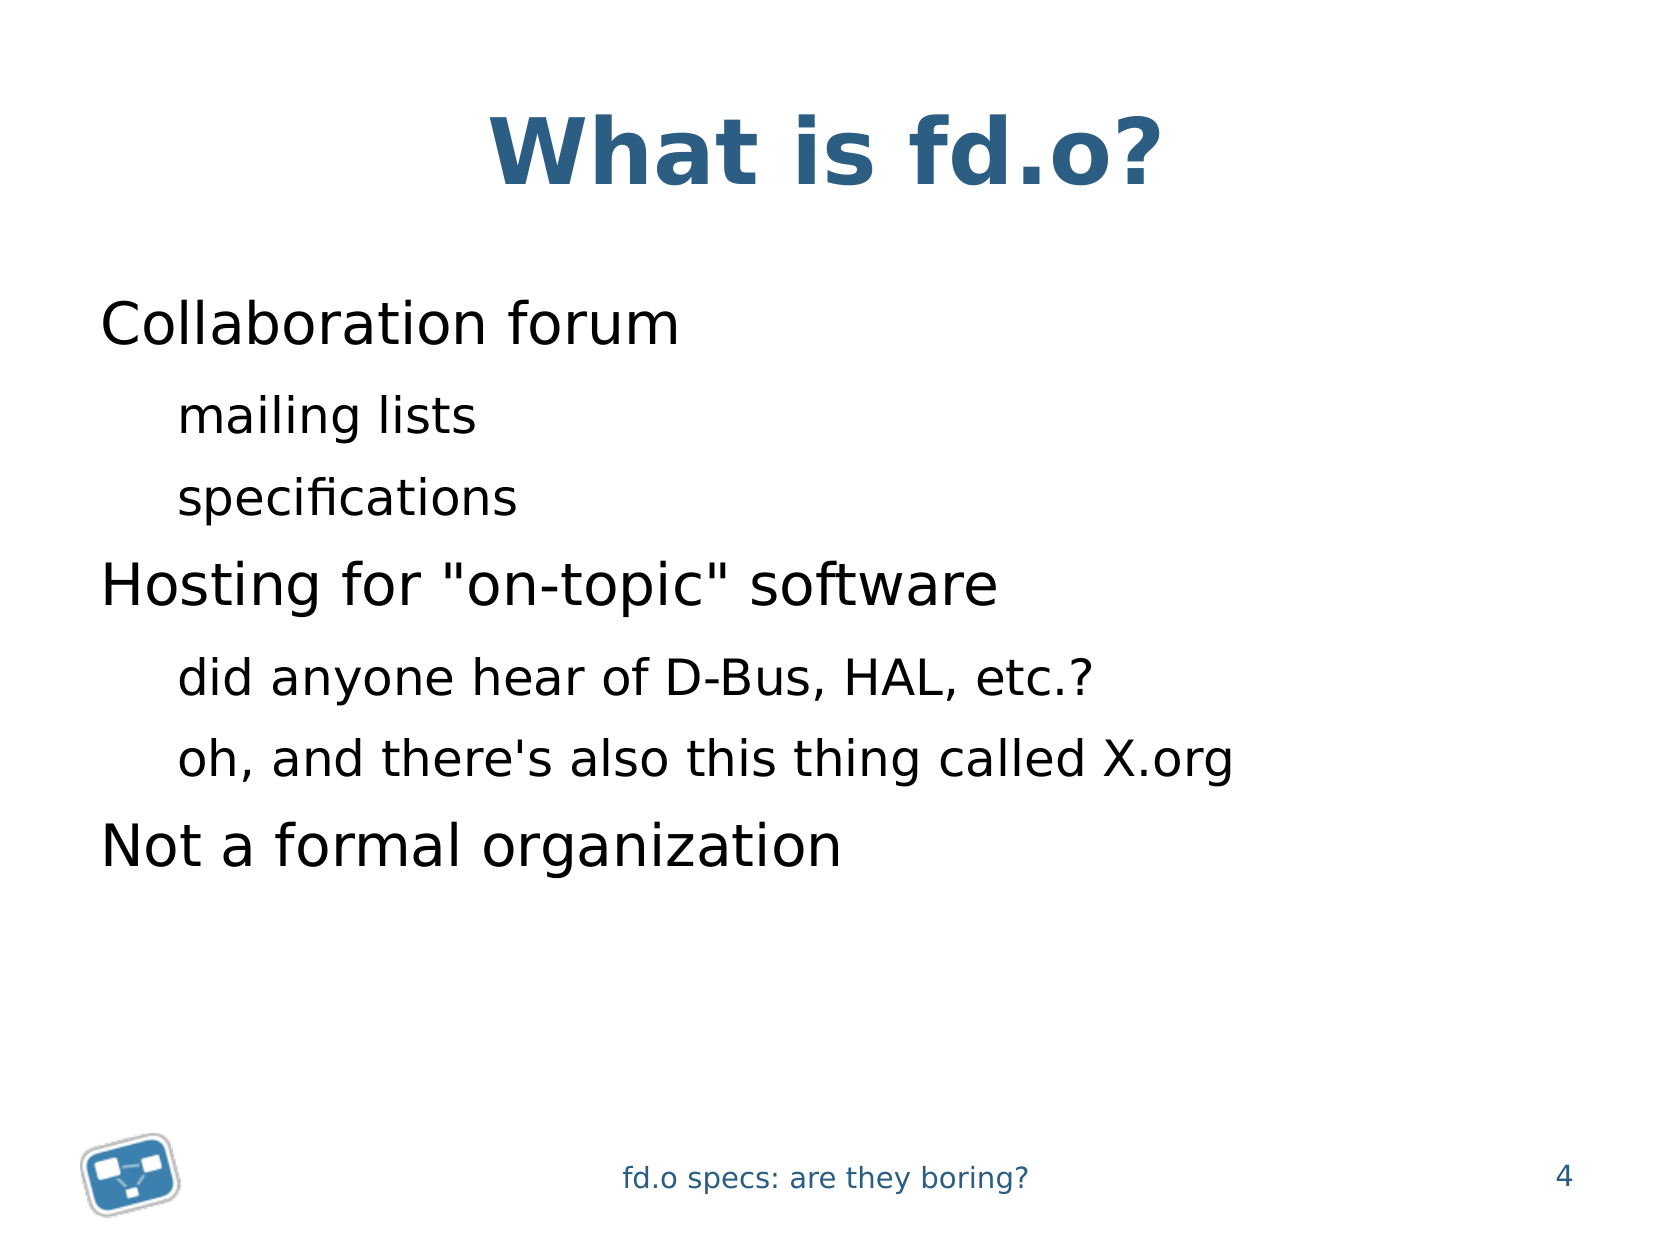

# What is fd.o?
Collaboration forum
mailing lists
specifications
Hosting for "on-topic" software
did anyone hear of D-Bus, HAL, etc.?
oh, and there's also this thing called X.org
Not a formal organization